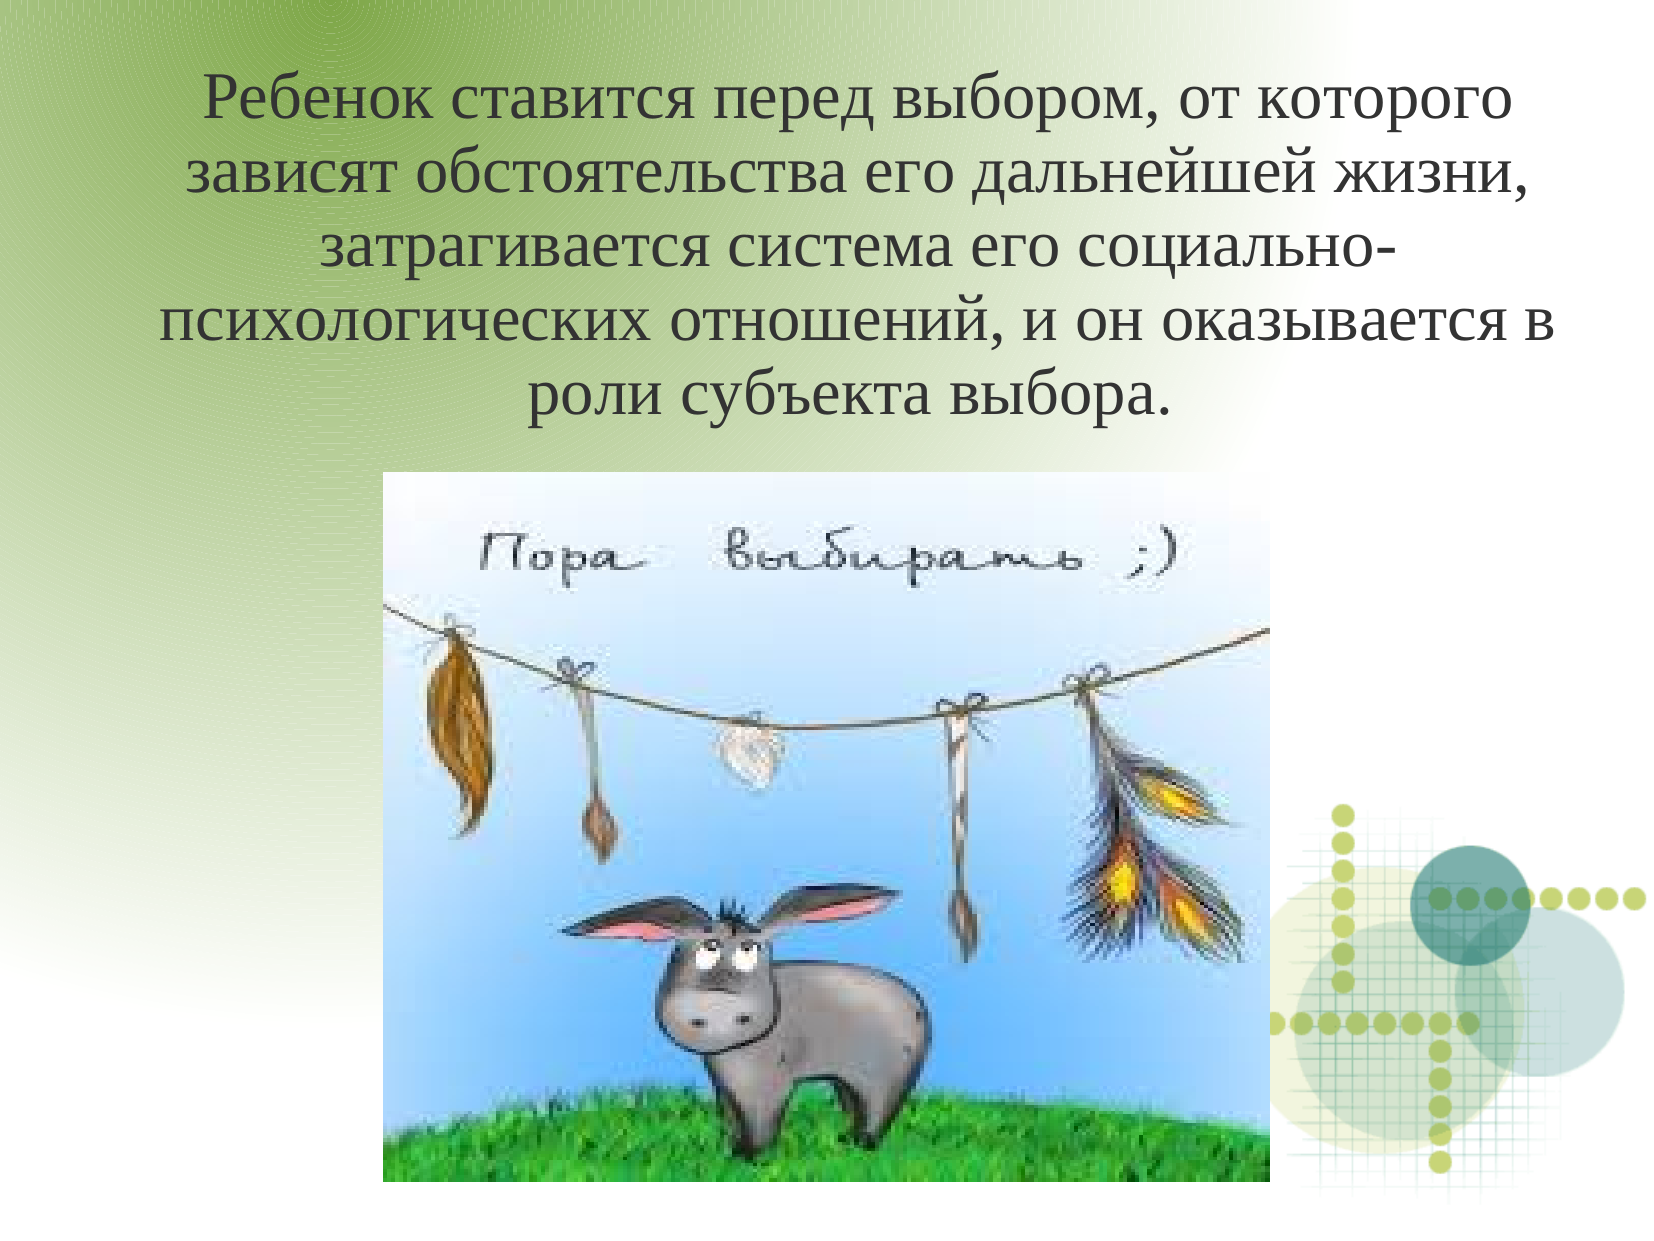

# Ребенок ставится перед выбором, от которого зависят обстоятельства его дальнейшей жизни, затрагивается система его социально-психологических отношений, и он оказывается в роли субъекта выбора.